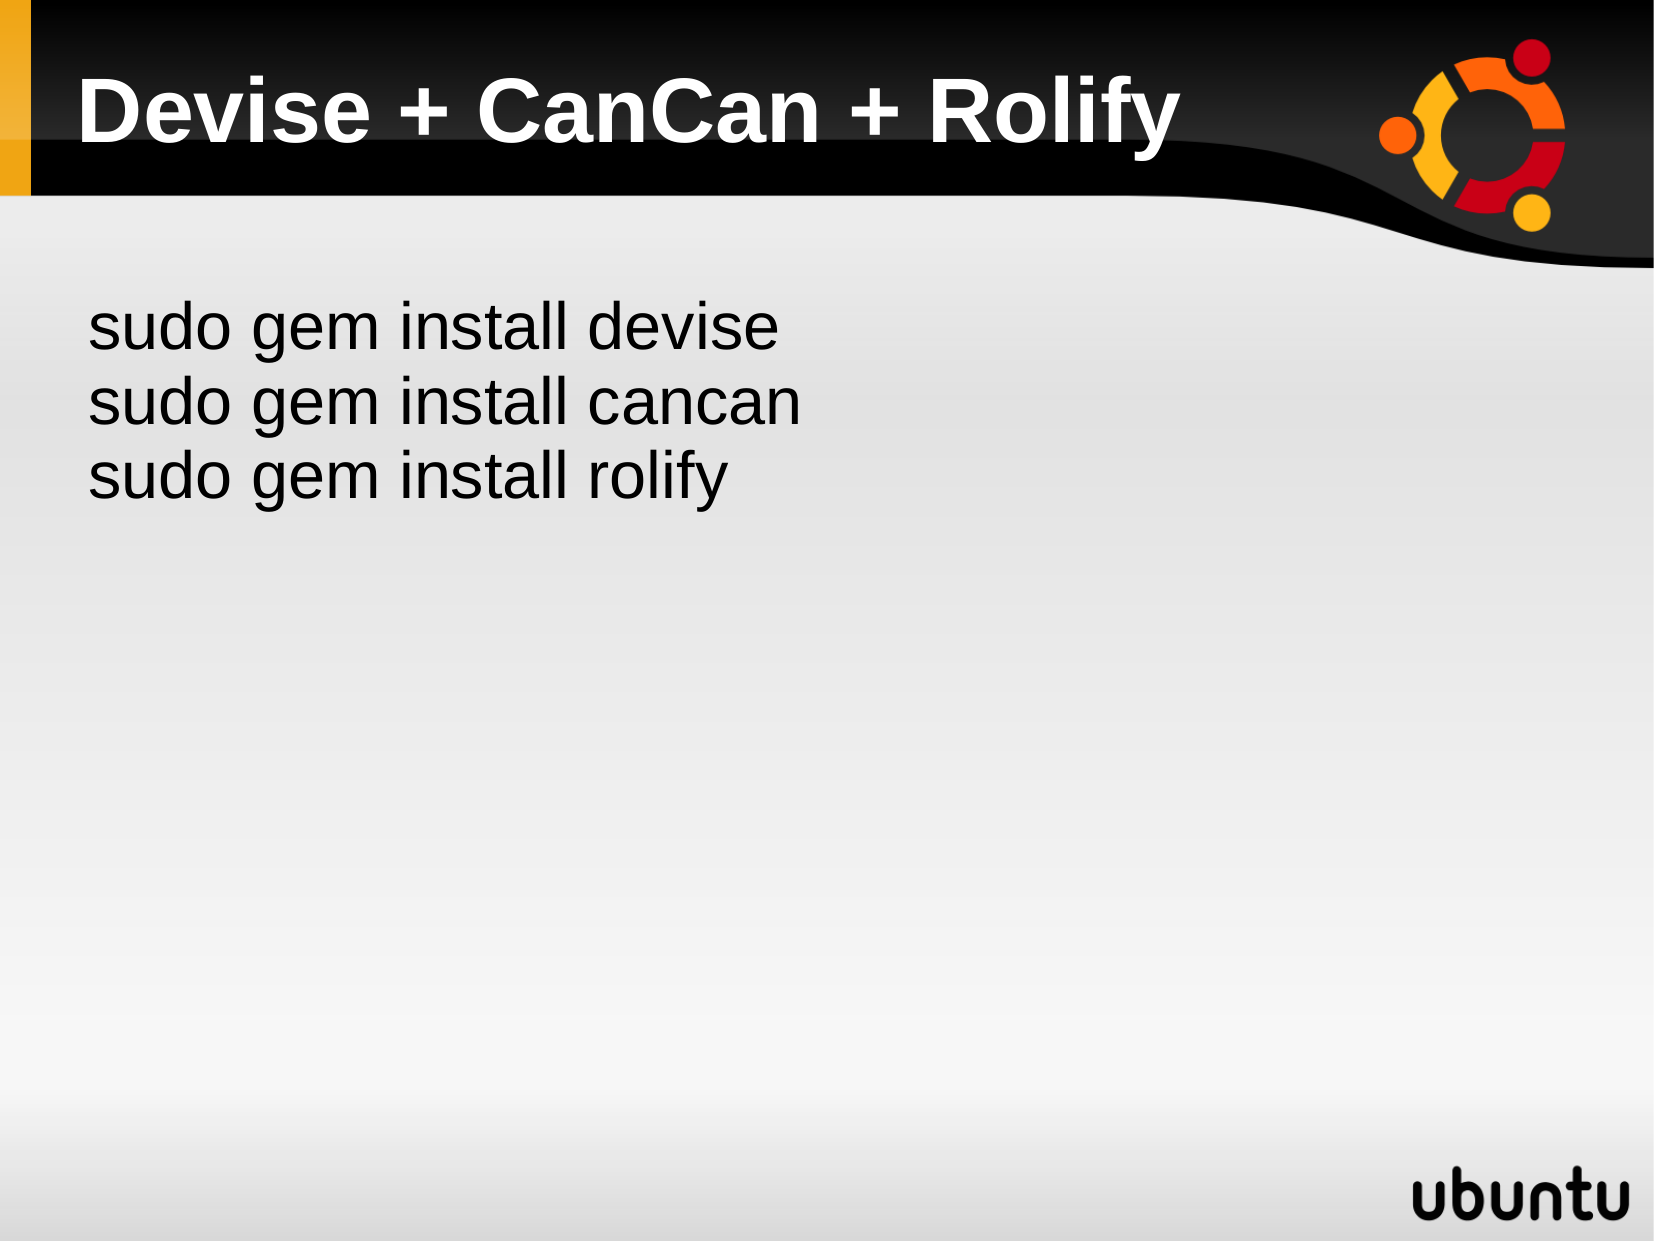

# Devise + CanCan + Rolify
sudo gem install devise
sudo gem install cancan
sudo gem install rolify